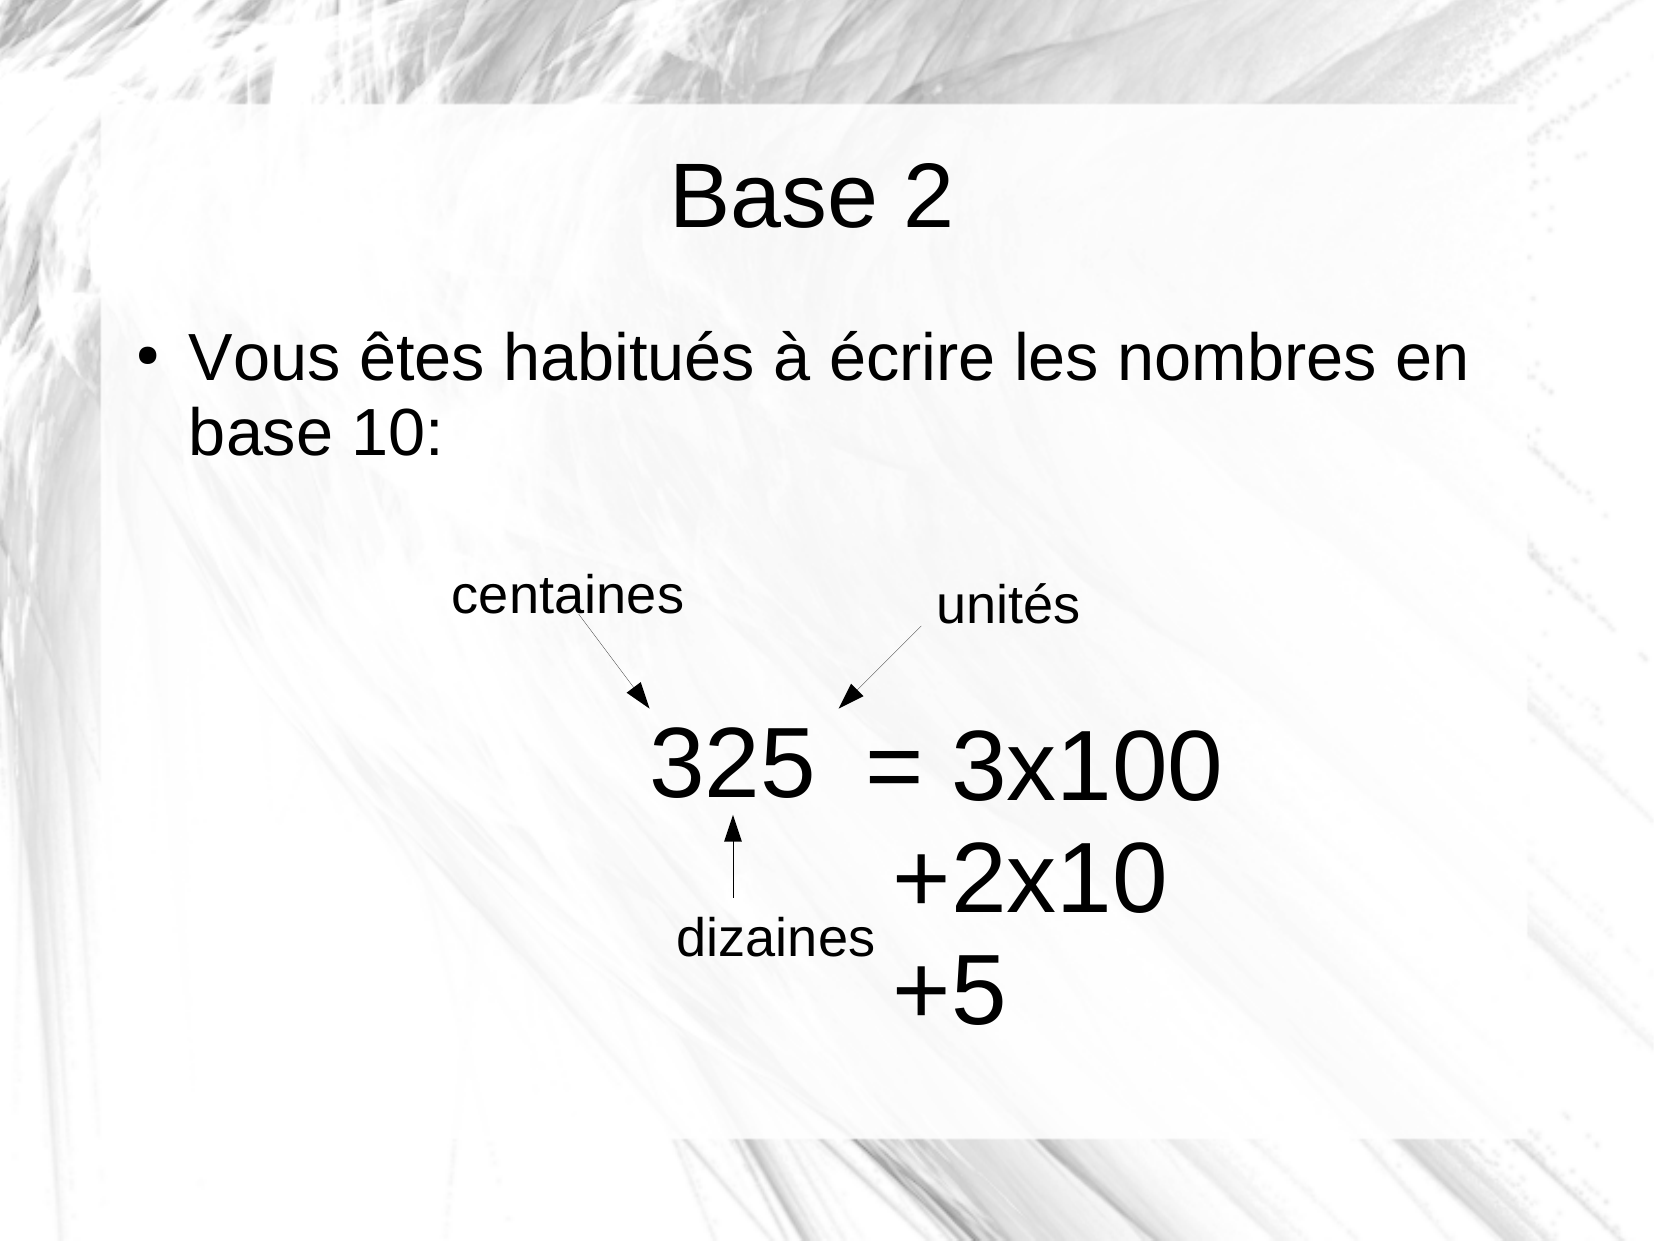

# Base 2
Vous êtes habitués à écrire les nombres en base 10:
325
centaines
unités
= 3x100
 +2x10
 +5
dizaines